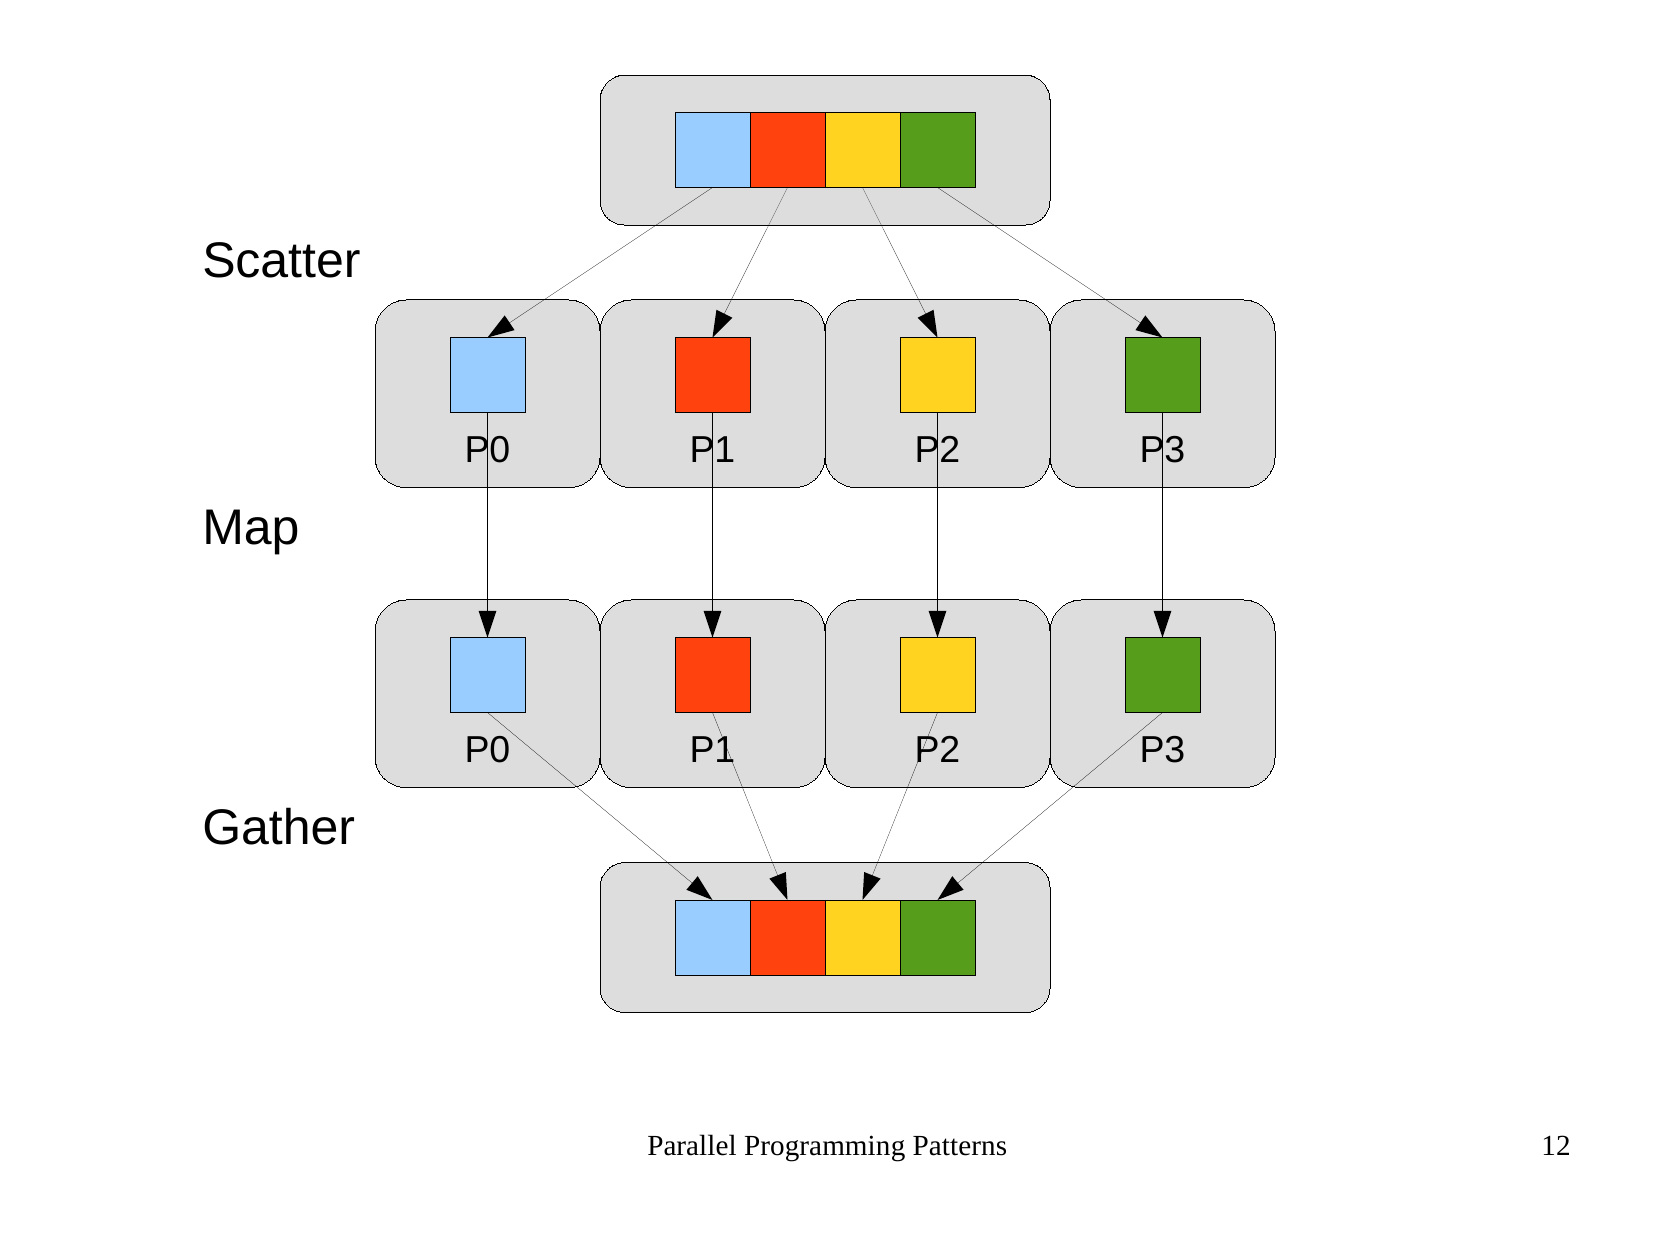

Scatter
P0
P1
P2
P3
Map
P0
P1
P2
P3
Gather
Parallel Programming Patterns
12